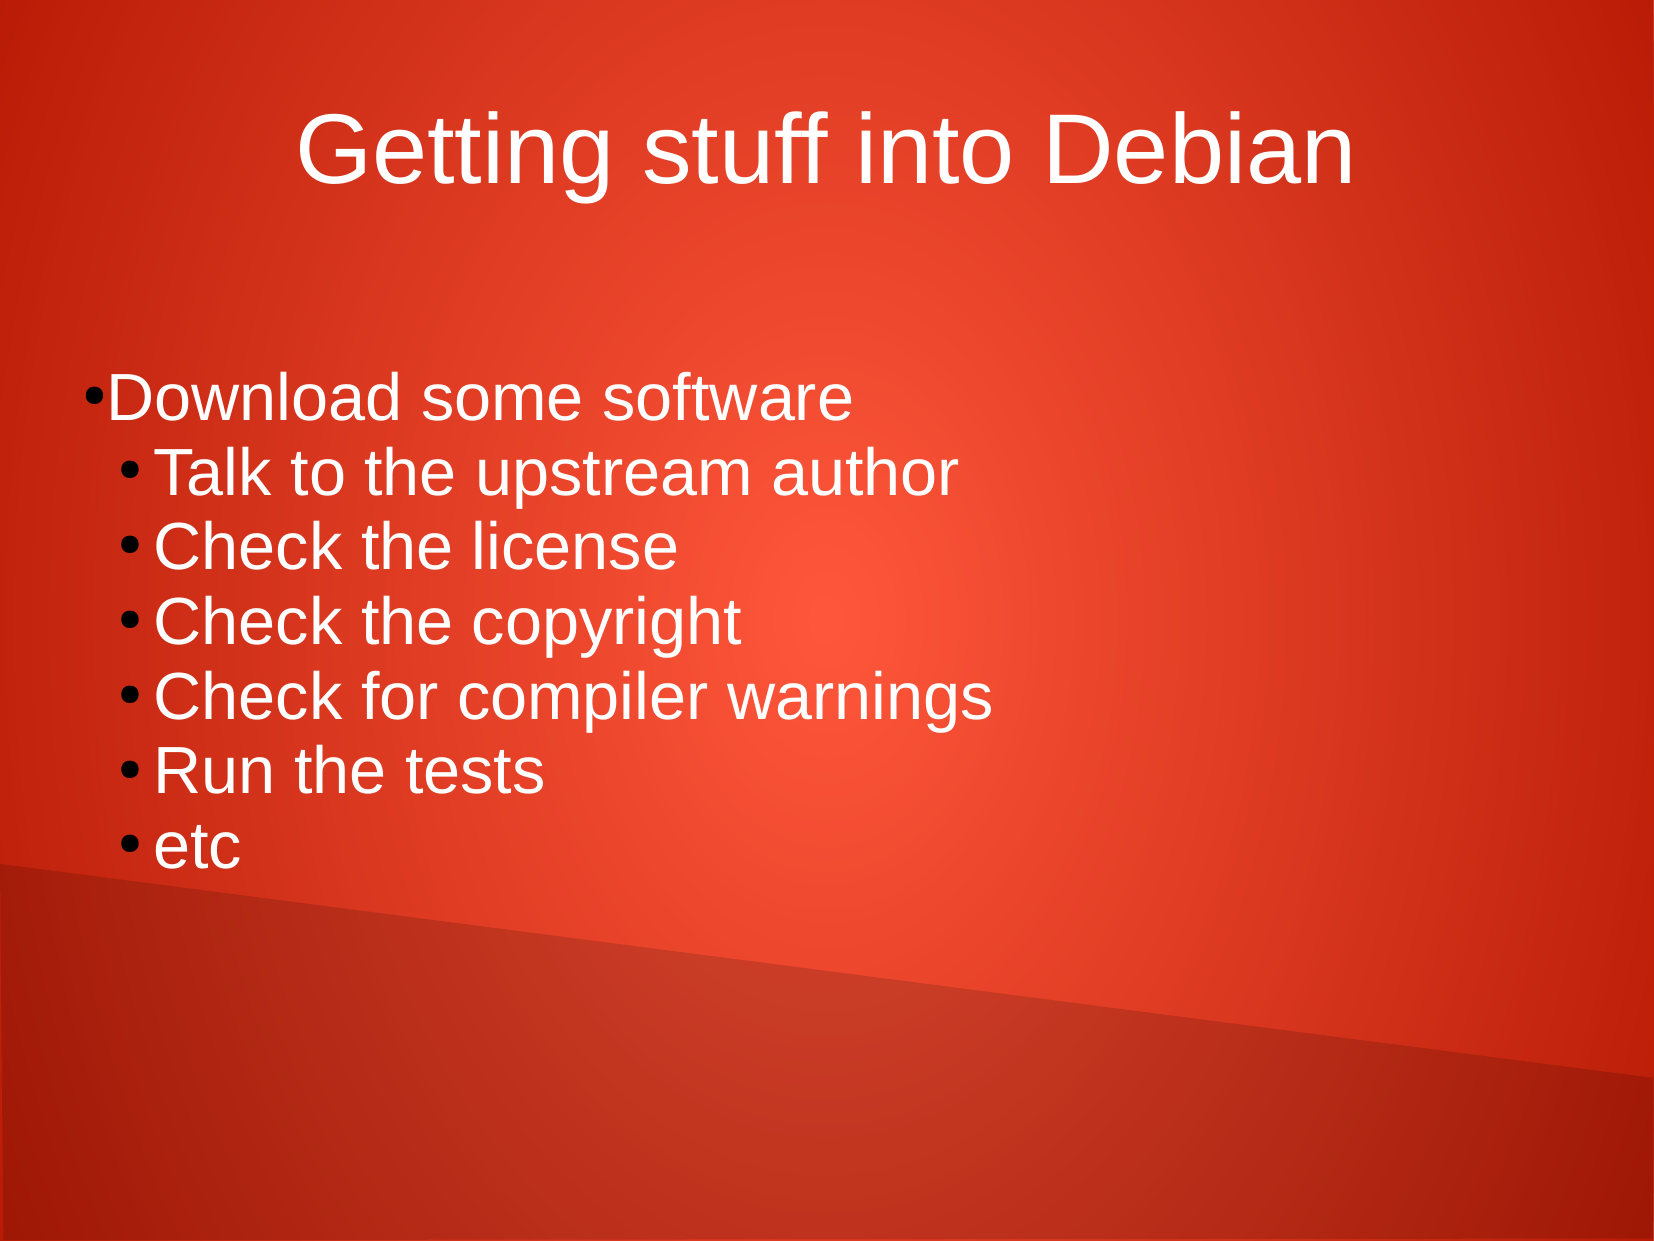

# Getting stuff into Debian
Download some software
Talk to the upstream author
Check the license
Check the copyright
Check for compiler warnings
Run the tests
etc